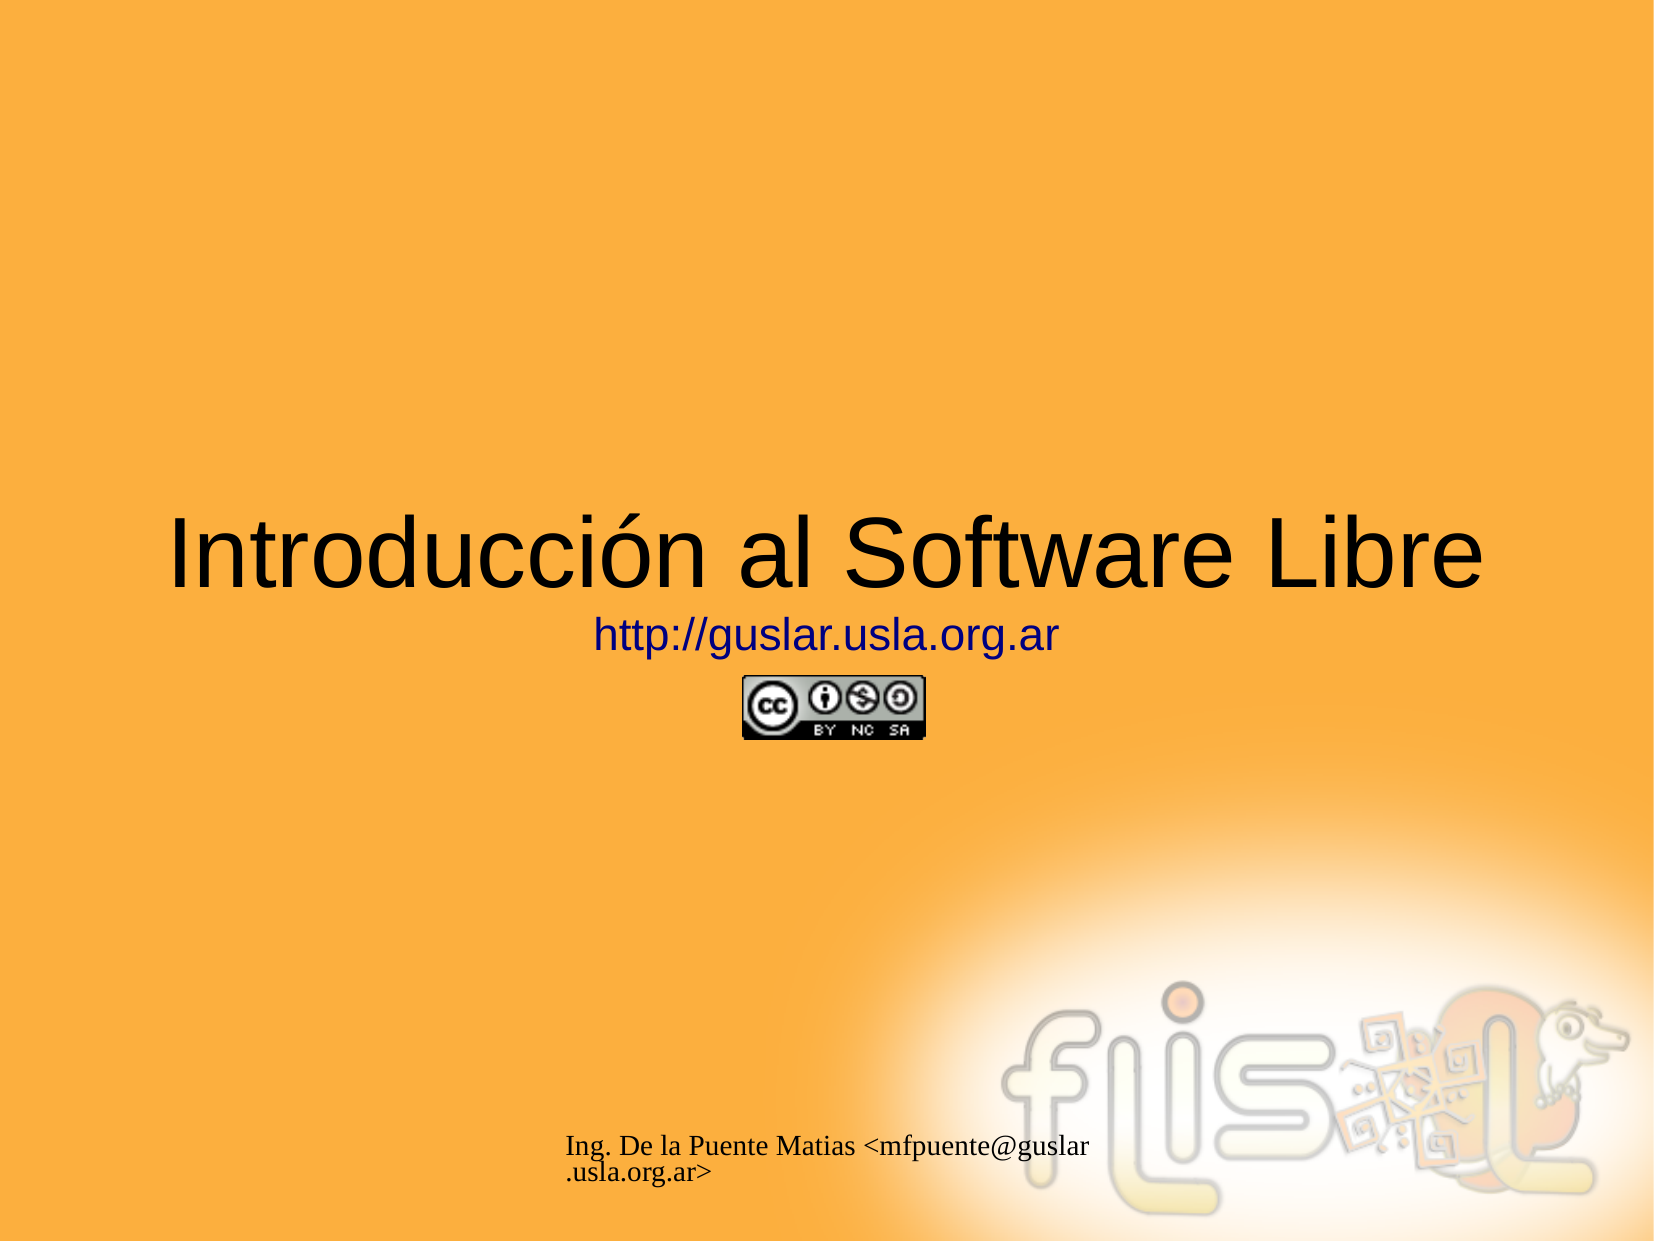

# Introducción al Software Libre
http://guslar.usla.org.ar
Ing. De la Puente Matias <mfpuente@guslar.usla.org.ar>